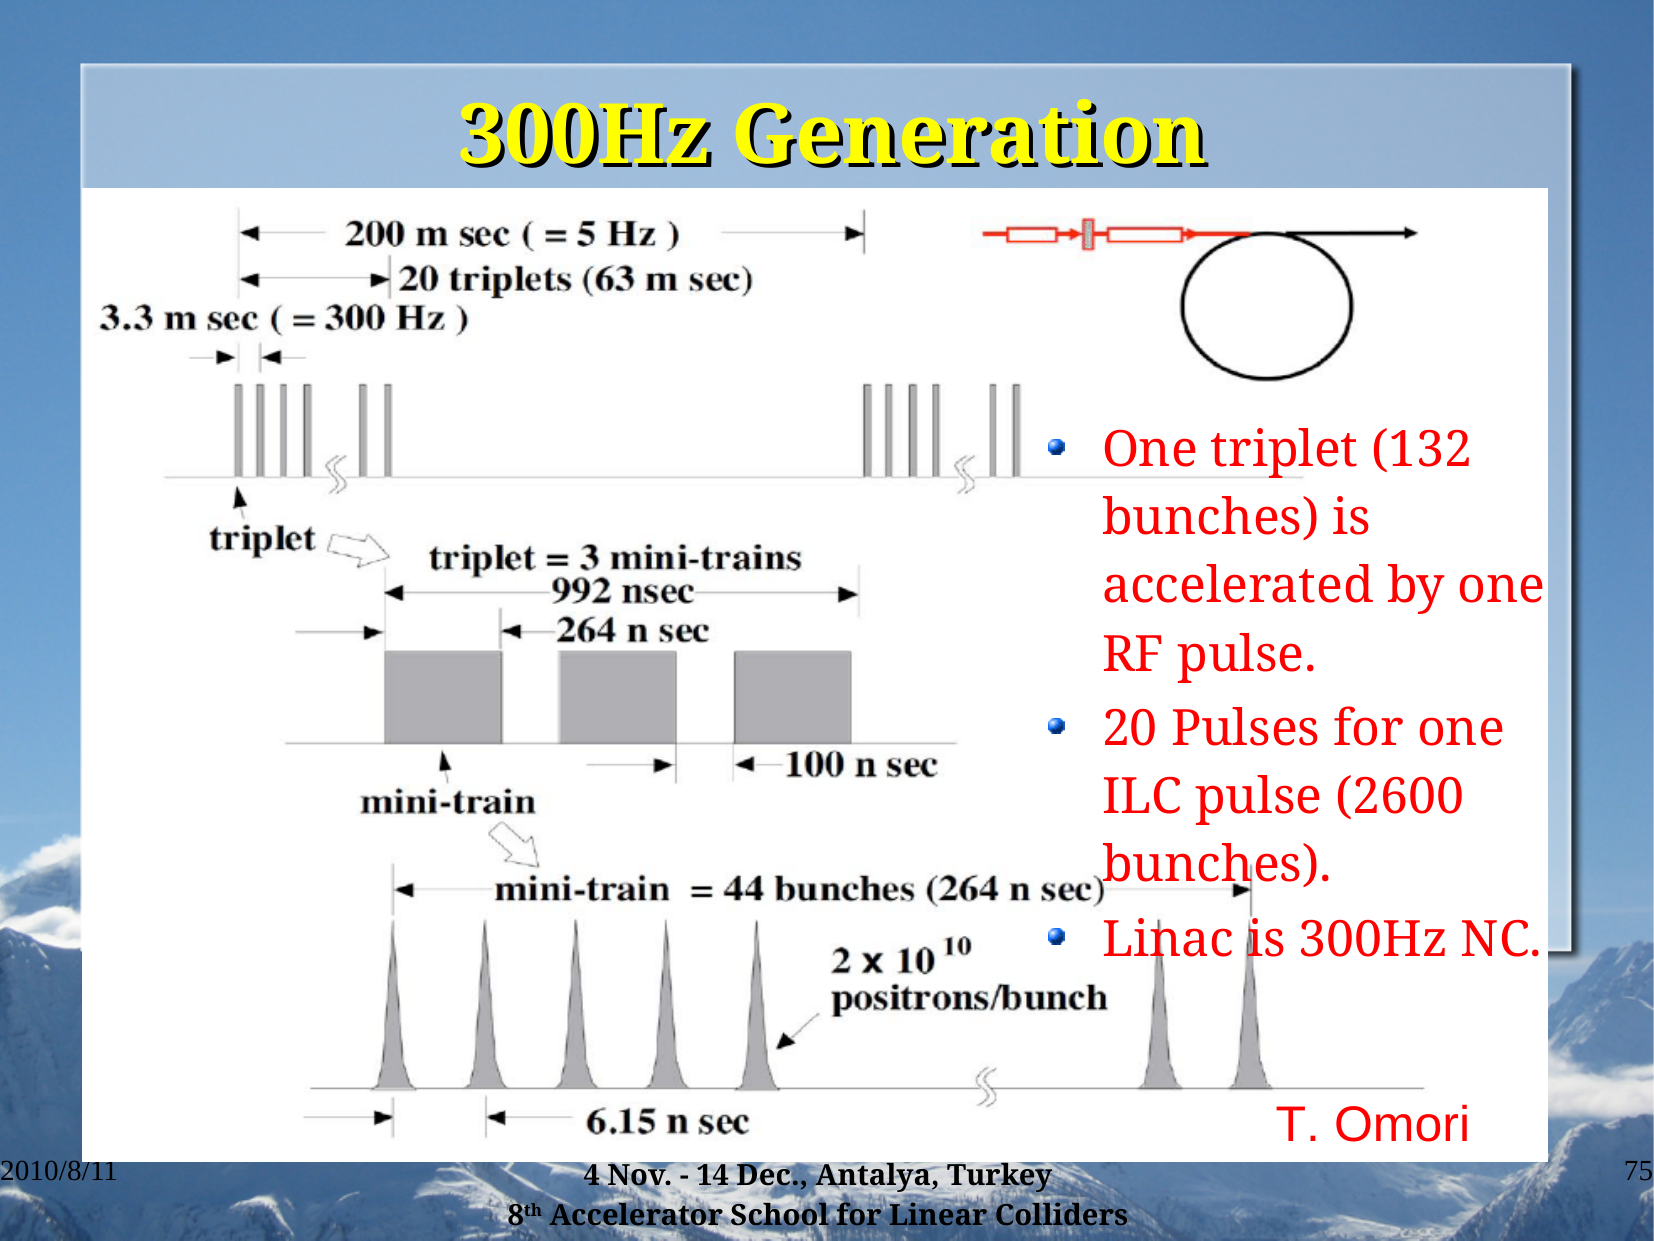

# 300Hz Generation
One triplet (132 bunches) is accelerated by one RF pulse.
20 Pulses for one ILC pulse (2600 bunches).
Linac is 300Hz NC.
T. Omori
2010/8/11
75